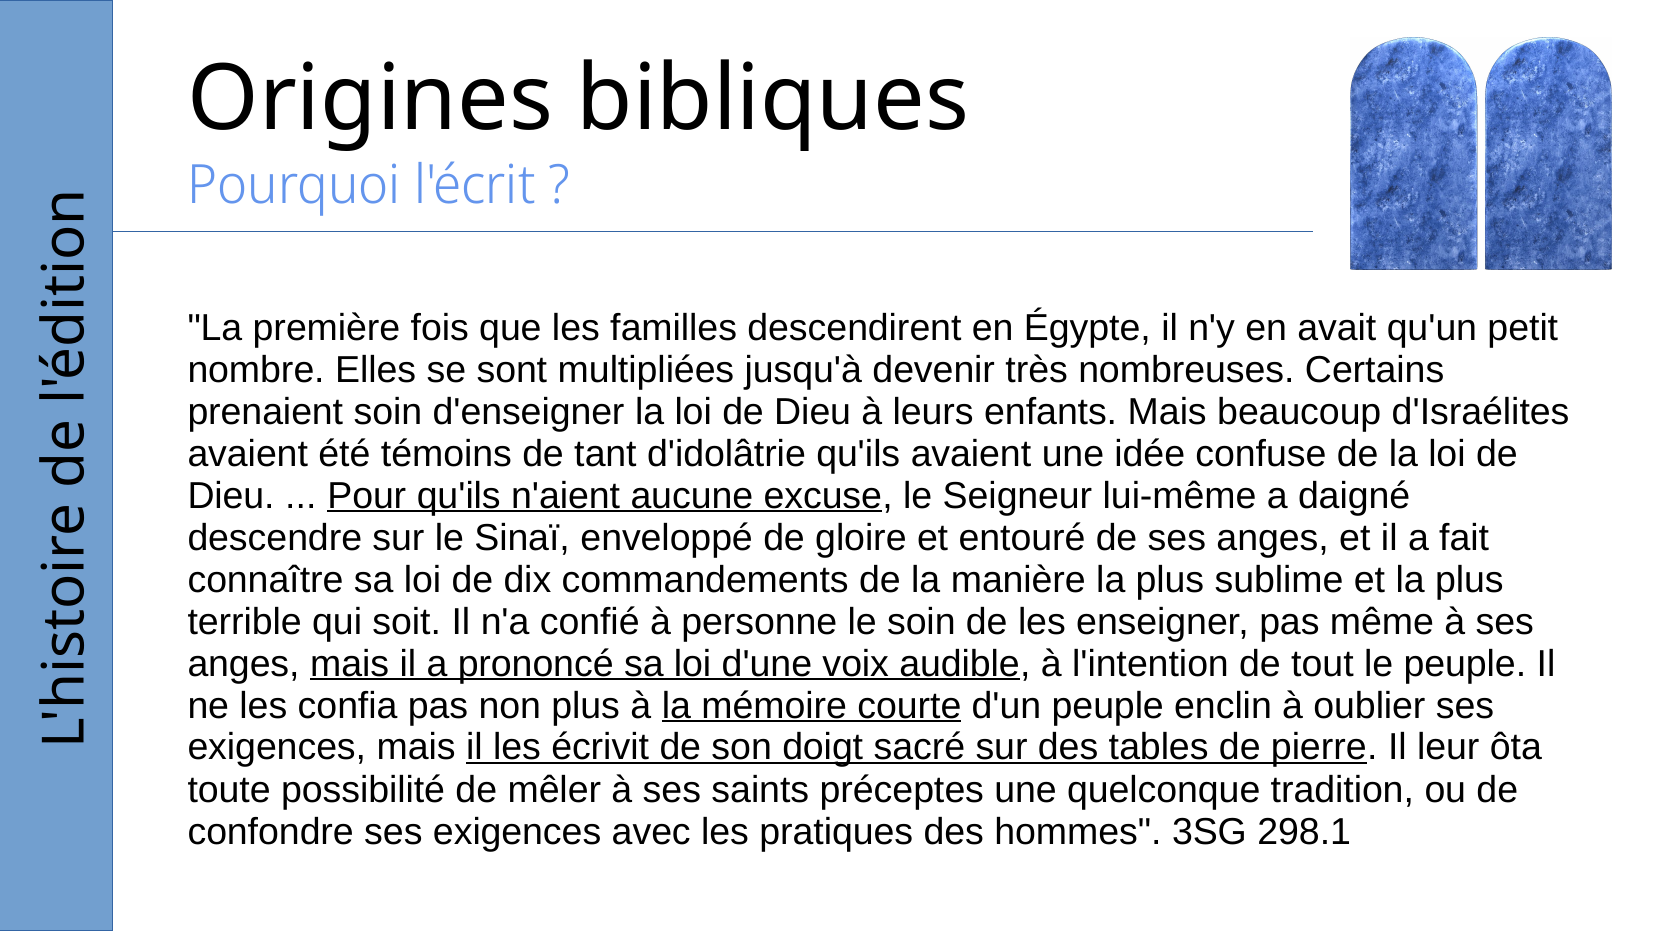

# Origines bibliques
Pourquoi l'écrit ?
"La première fois que les familles descendirent en Égypte, il n'y en avait qu'un petit nombre. Elles se sont multipliées jusqu'à devenir très nombreuses. Certains prenaient soin d'enseigner la loi de Dieu à leurs enfants. Mais beaucoup d'Israélites avaient été témoins de tant d'idolâtrie qu'ils avaient une idée confuse de la loi de Dieu. ... Pour qu'ils n'aient aucune excuse, le Seigneur lui-même a daigné descendre sur le Sinaï, enveloppé de gloire et entouré de ses anges, et il a fait connaître sa loi de dix commandements de la manière la plus sublime et la plus terrible qui soit. Il n'a confié à personne le soin de les enseigner, pas même à ses anges, mais il a prononcé sa loi d'une voix audible, à l'intention de tout le peuple. Il ne les confia pas non plus à la mémoire courte d'un peuple enclin à oublier ses exigences, mais il les écrivit de son doigt sacré sur des tables de pierre. Il leur ôta toute possibilité de mêler à ses saints préceptes une quelconque tradition, ou de confondre ses exigences avec les pratiques des hommes". 3SG 298.1
L'histoire de l'édition